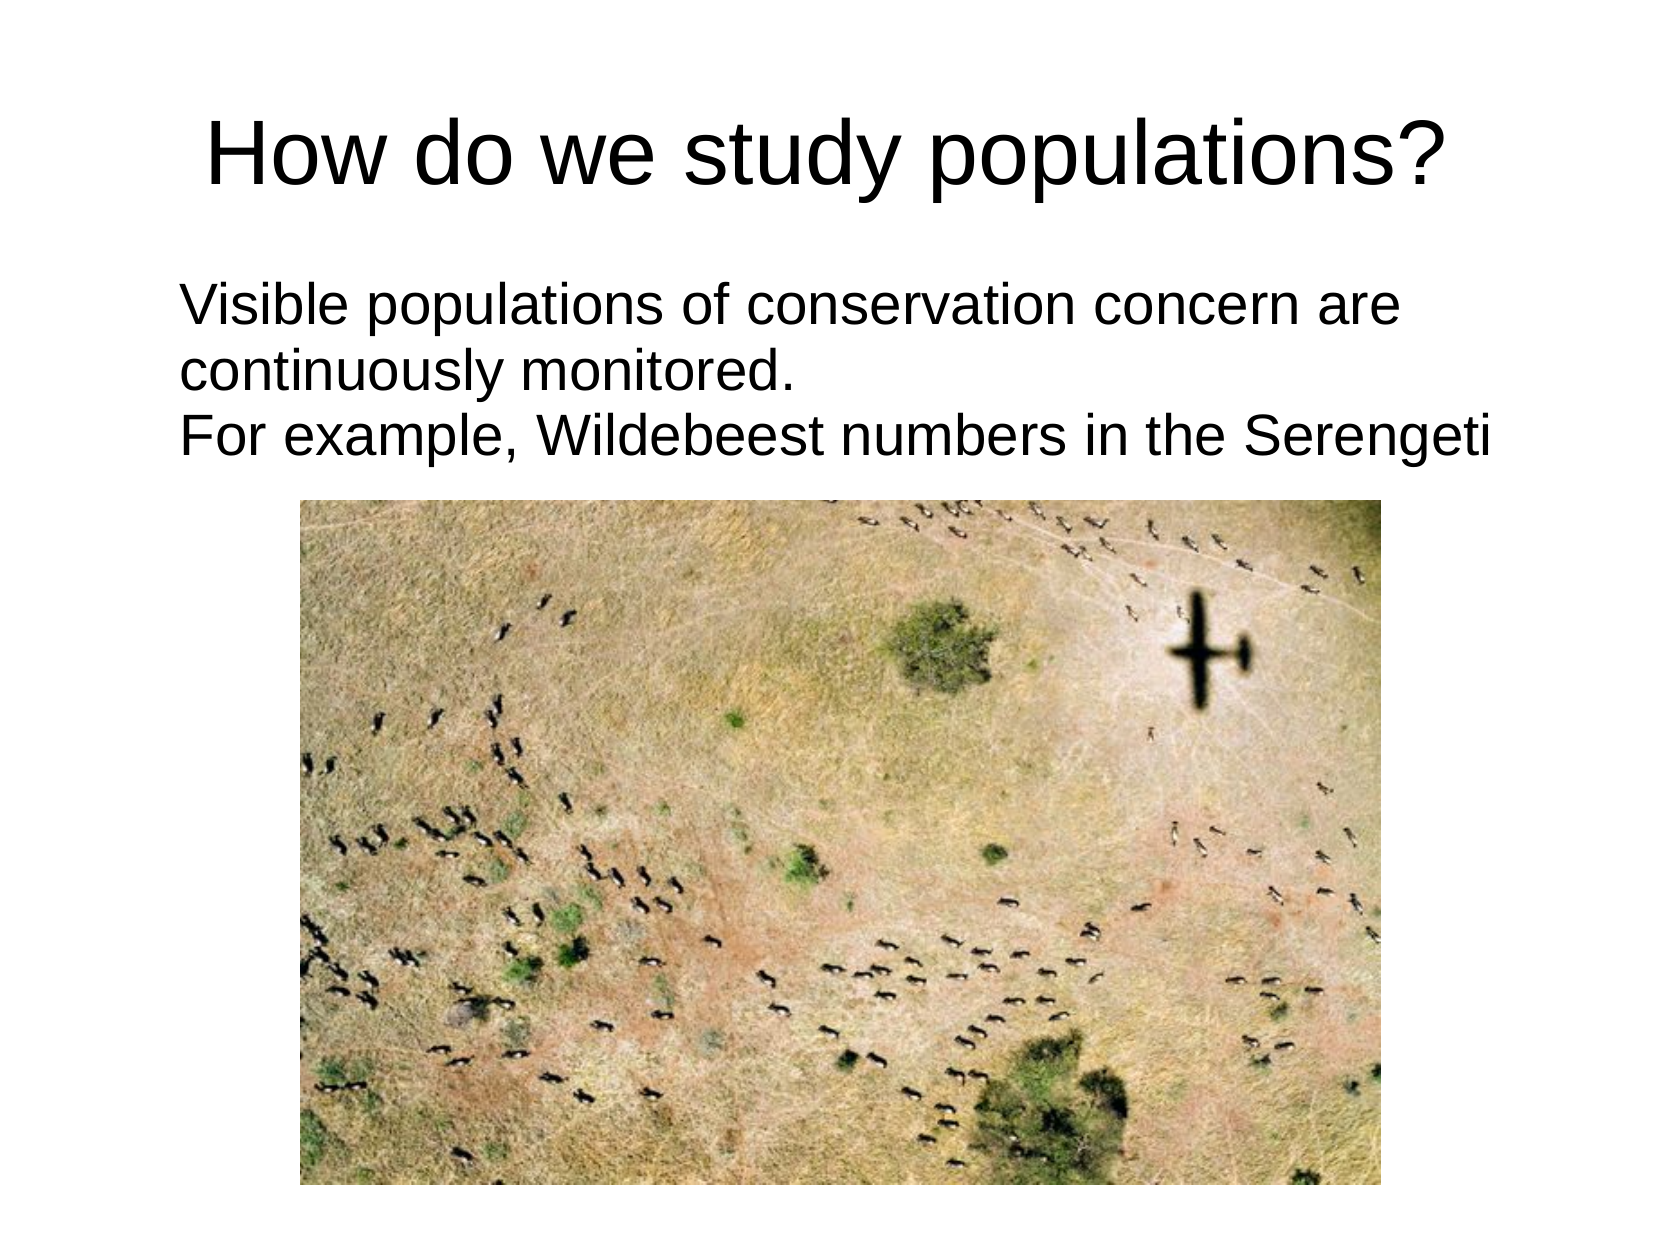

# How do we study populations?
Visible populations of conservation concern are continuously monitored.
For example, Wildebeest numbers in the Serengeti